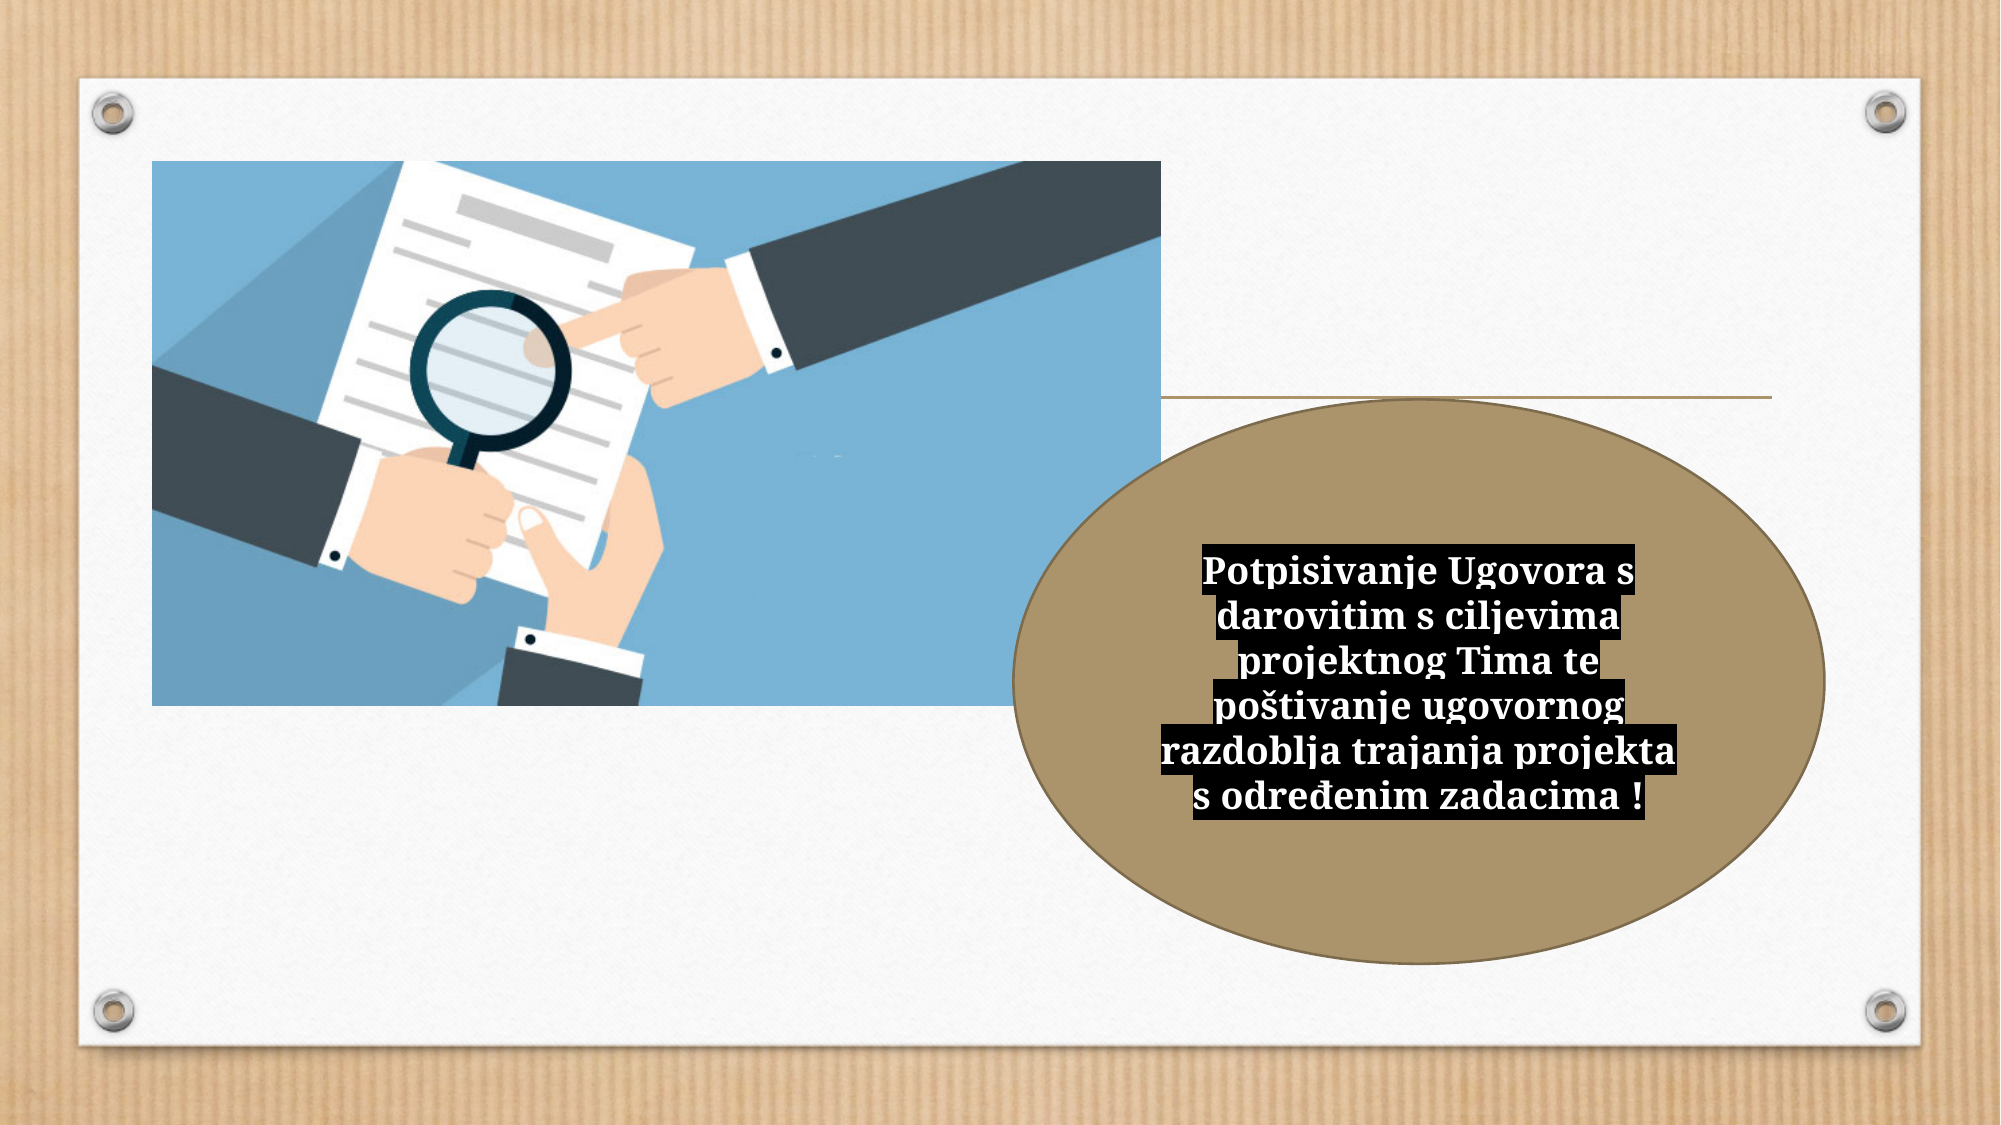

# :
Potpisivanje Ugovora s darovitim s ciljevima projektnog Tima te poštivanje ugovornog razdoblja trajanja projekta s određenim zadacima !